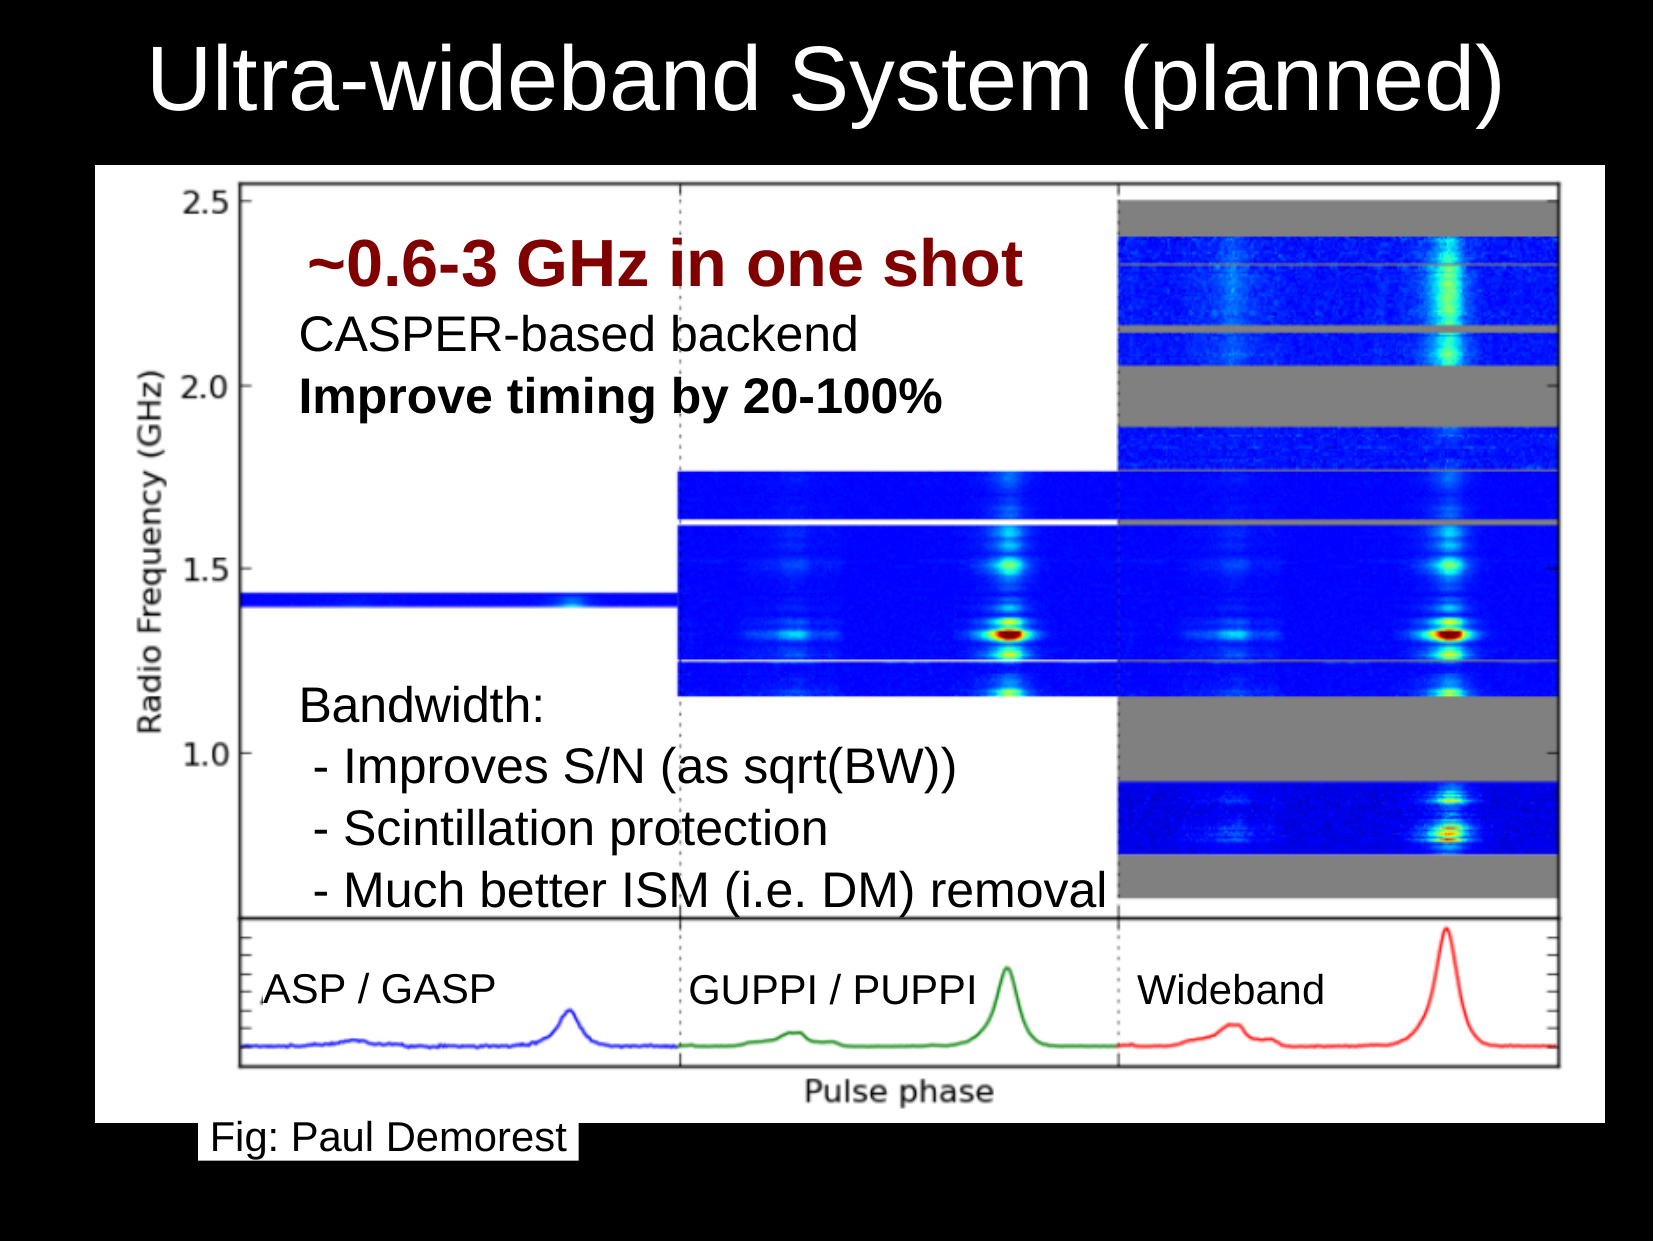

# Ultra-wideband System (planned)
 ~0.6-3 GHz in one shot
 CASPER-based backend
 Improve timing by 20-100%
 Bandwidth:
 - Improves S/N (as sqrt(BW))
 - Scintillation protection
 - Much better ISM (i.e. DM) removal
ASP / GASP
GUPPI / PUPPI
Wideband
 Fig: Paul Demorest